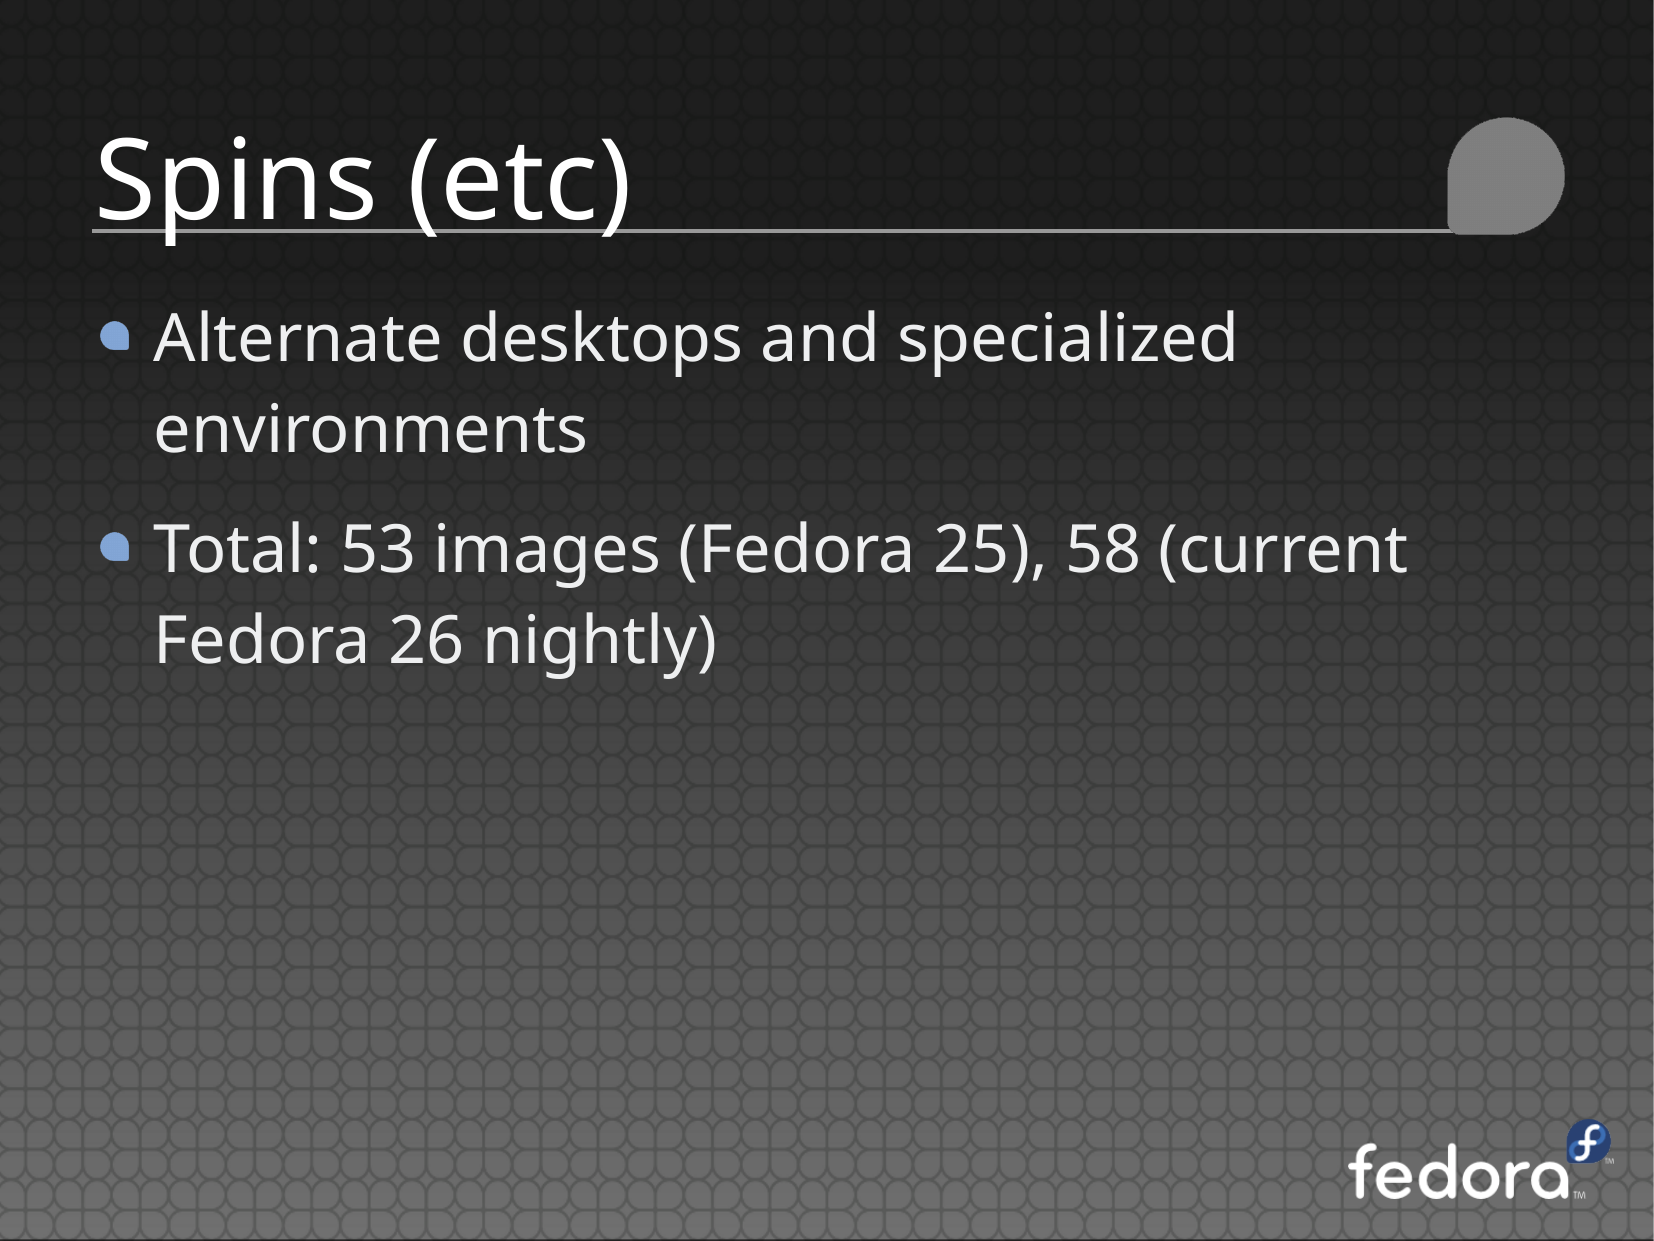

Spins (etc)
# Alternate desktops and specialized environments
Total: 53 images (Fedora 25), 58 (current Fedora 26 nightly)